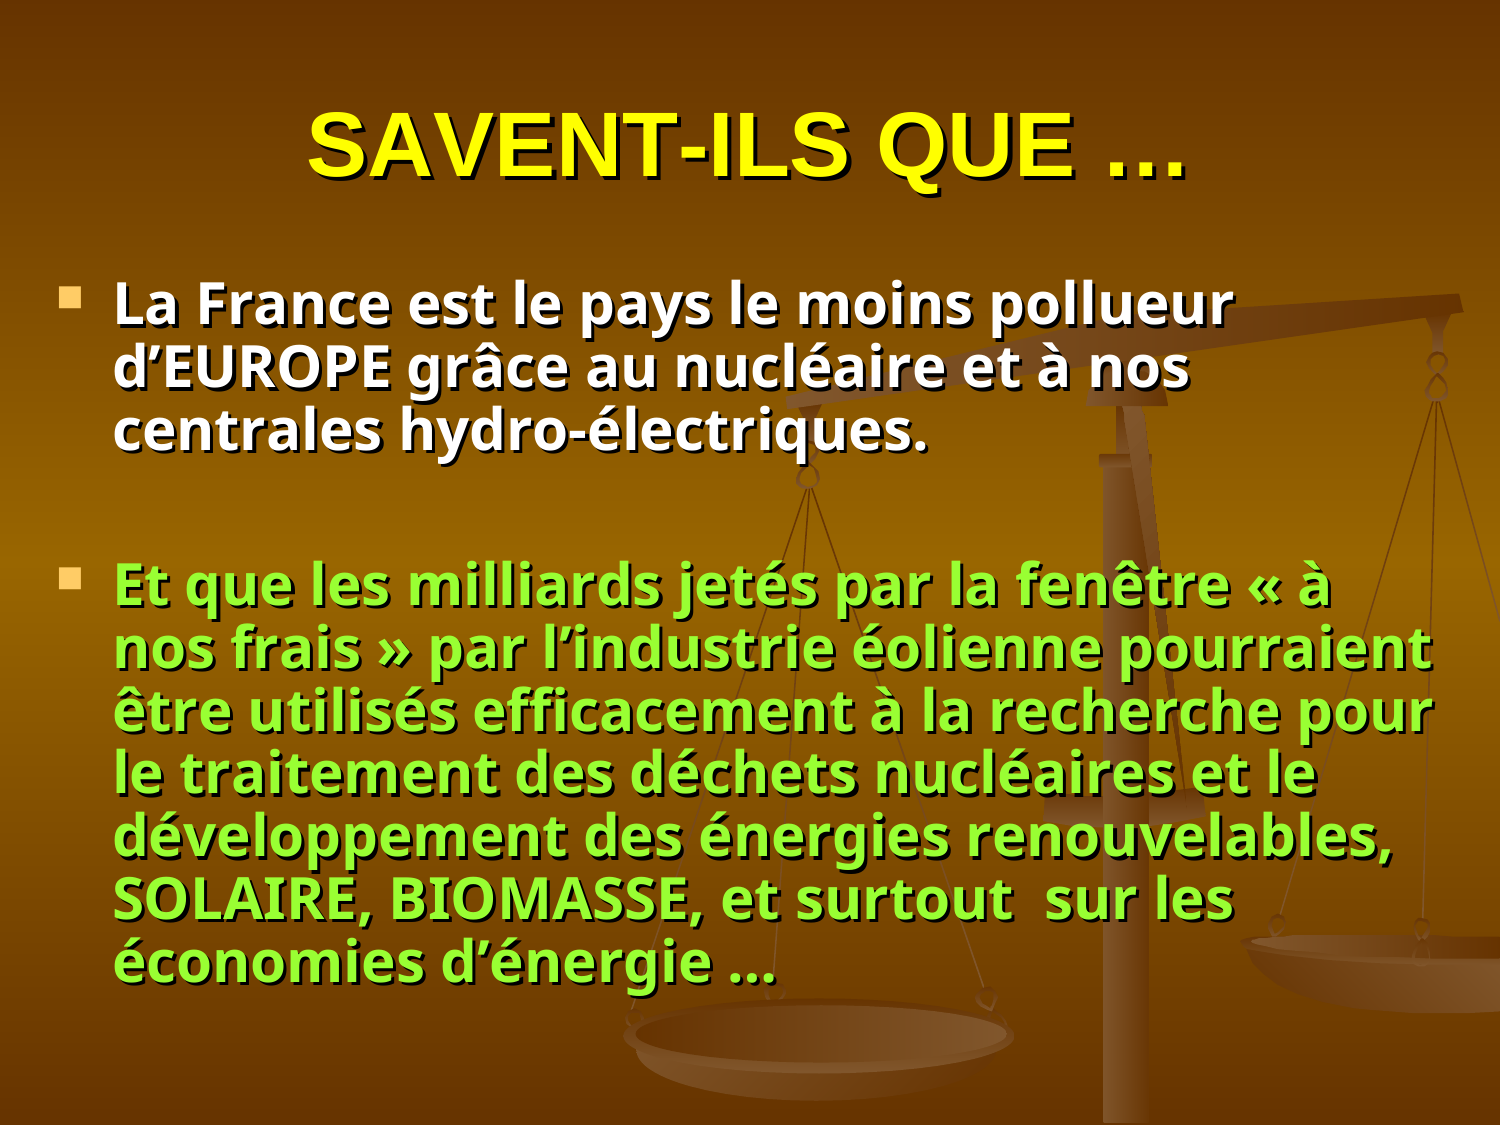

# SAVENT-ILS QUE …
La France est le pays le moins pollueur d’EUROPE grâce au nucléaire et à nos centrales hydro-électriques.
Et que les milliards jetés par la fenêtre « à nos frais » par l’industrie éolienne pourraient être utilisés efficacement à la recherche pour le traitement des déchets nucléaires et le développement des énergies renouvelables, SOLAIRE, BIOMASSE, et surtout sur les économies d’énergie …